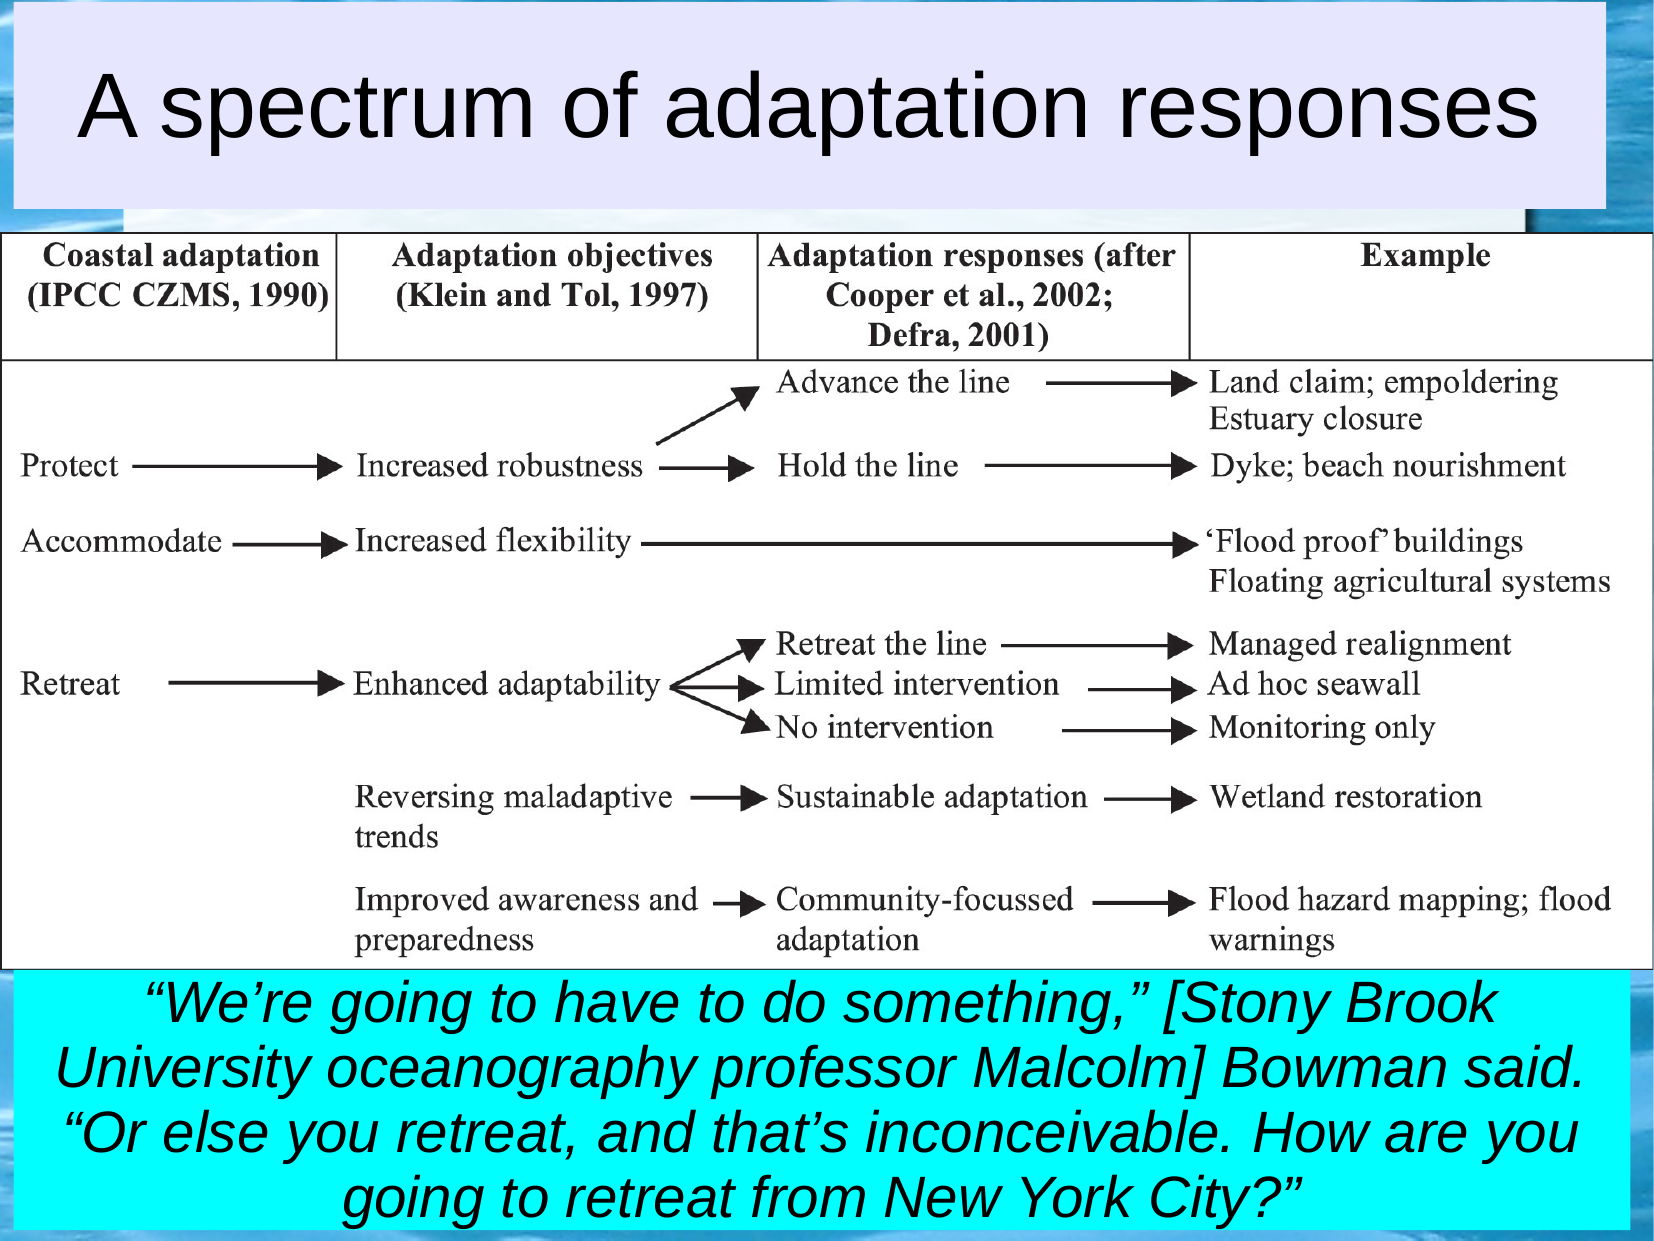

# A spectrum of adaptation responses
“We’re going to have to do something,” [Stony Brook University oceanography professor Malcolm] Bowman said. “Or else you retreat, and that’s inconceivable. How are you going to retreat from New York City?”